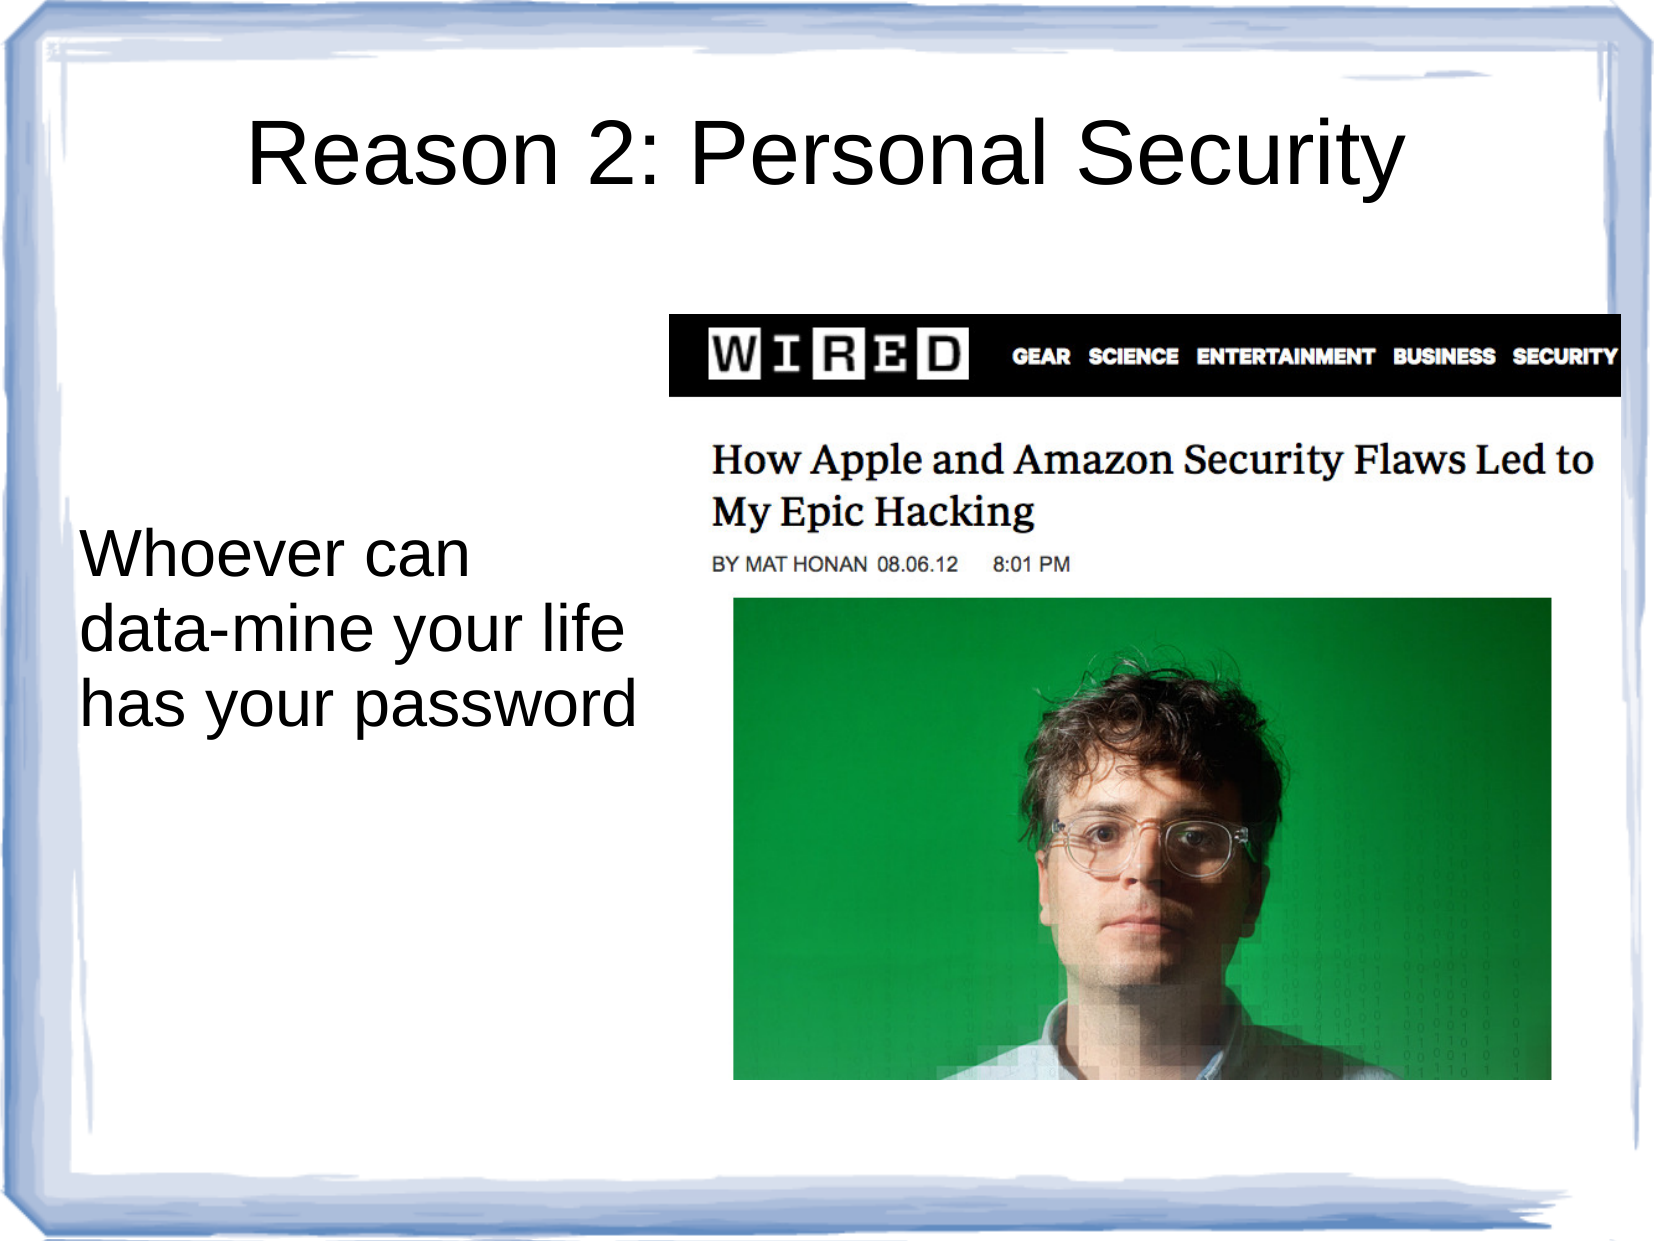

# Reason 2: Personal Security
Whoever can
data-mine your life
has your password